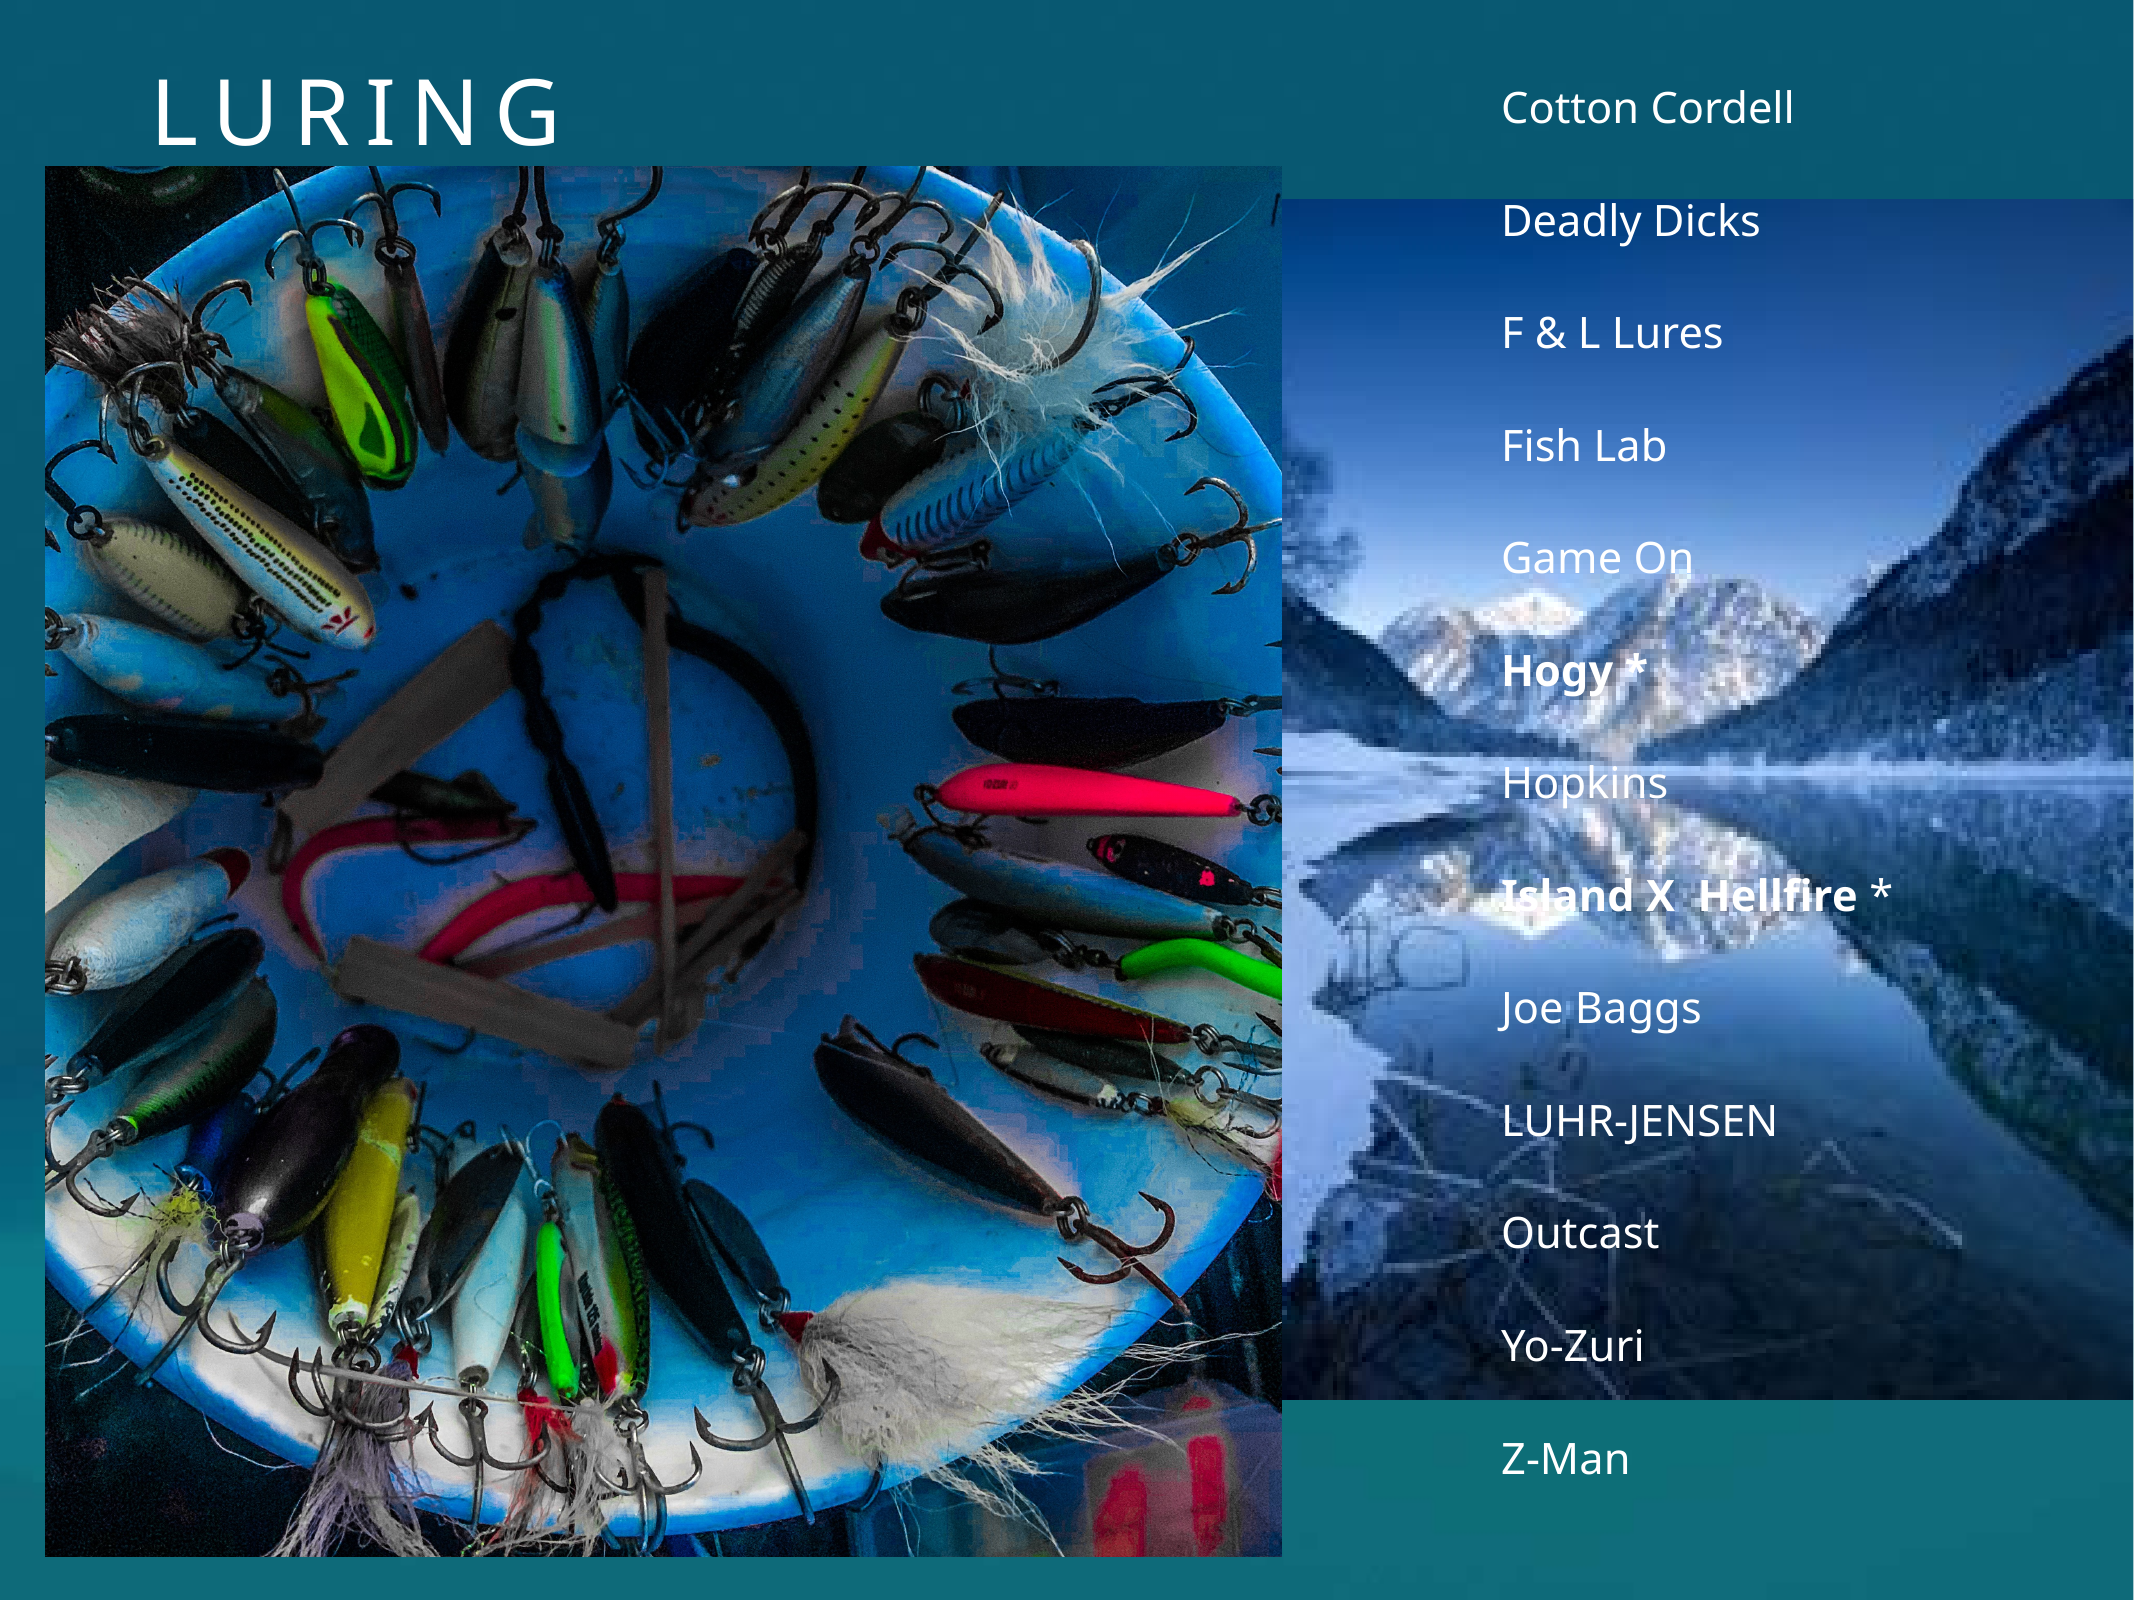

Luring
Cotton Cordell
Deadly Dicks
F & L Lures
Fish Lab
Game On
Hogy *
Hopkins
Island X Hellfire *
Joe Baggs
LUHR-JENSEN
Outcast
Yo-Zuri
Z-Man